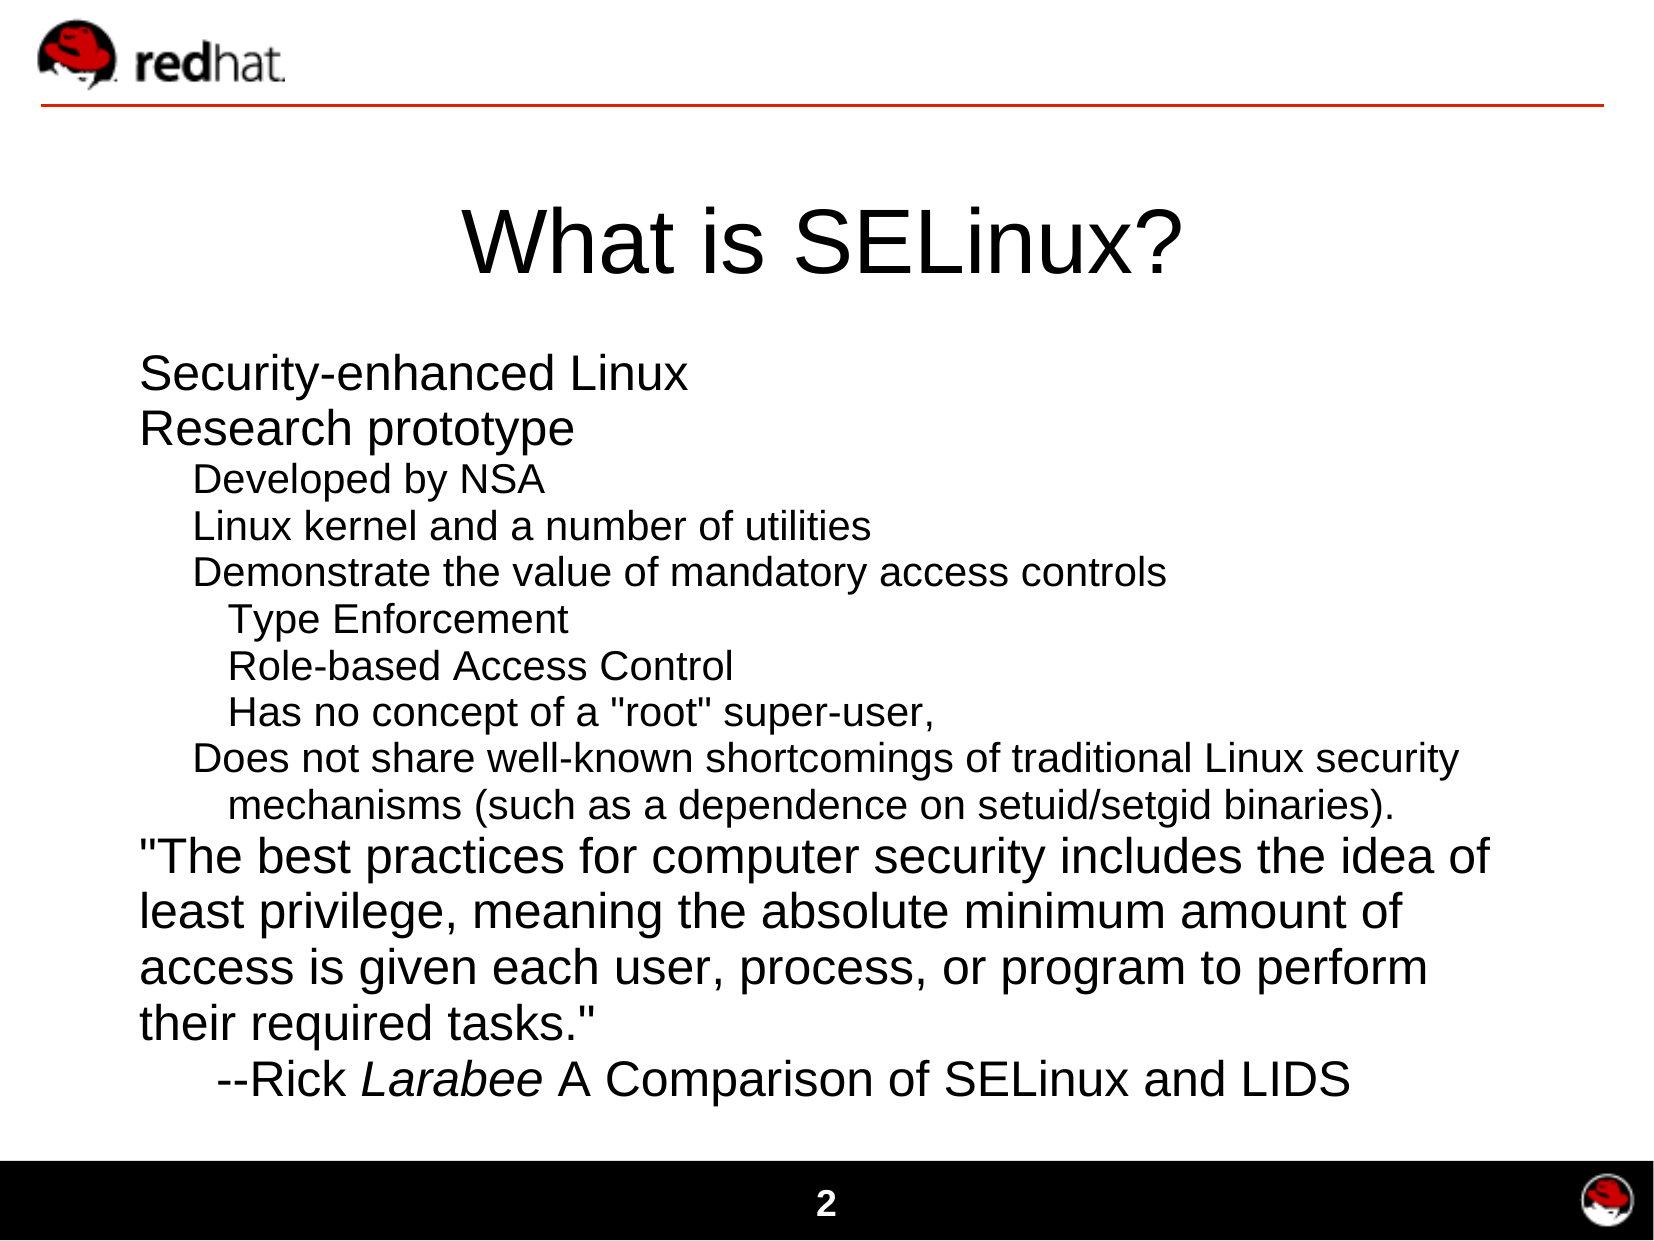

# What is SELinux?
Security-enhanced Linux
Research prototype
Developed by NSA
Linux kernel and a number of utilities
Demonstrate the value of mandatory access controls
Type Enforcement
Role-based Access Control
Has no concept of a "root" super-user,
Does not share well-known shortcomings of traditional Linux security mechanisms (such as a dependence on setuid/setgid binaries).
"The best practices for computer security includes the idea of
least privilege, meaning the absolute minimum amount of
access is given each user, process, or program to perform
their required tasks."
--Rick Larabee A Comparison of SELinux and LIDS